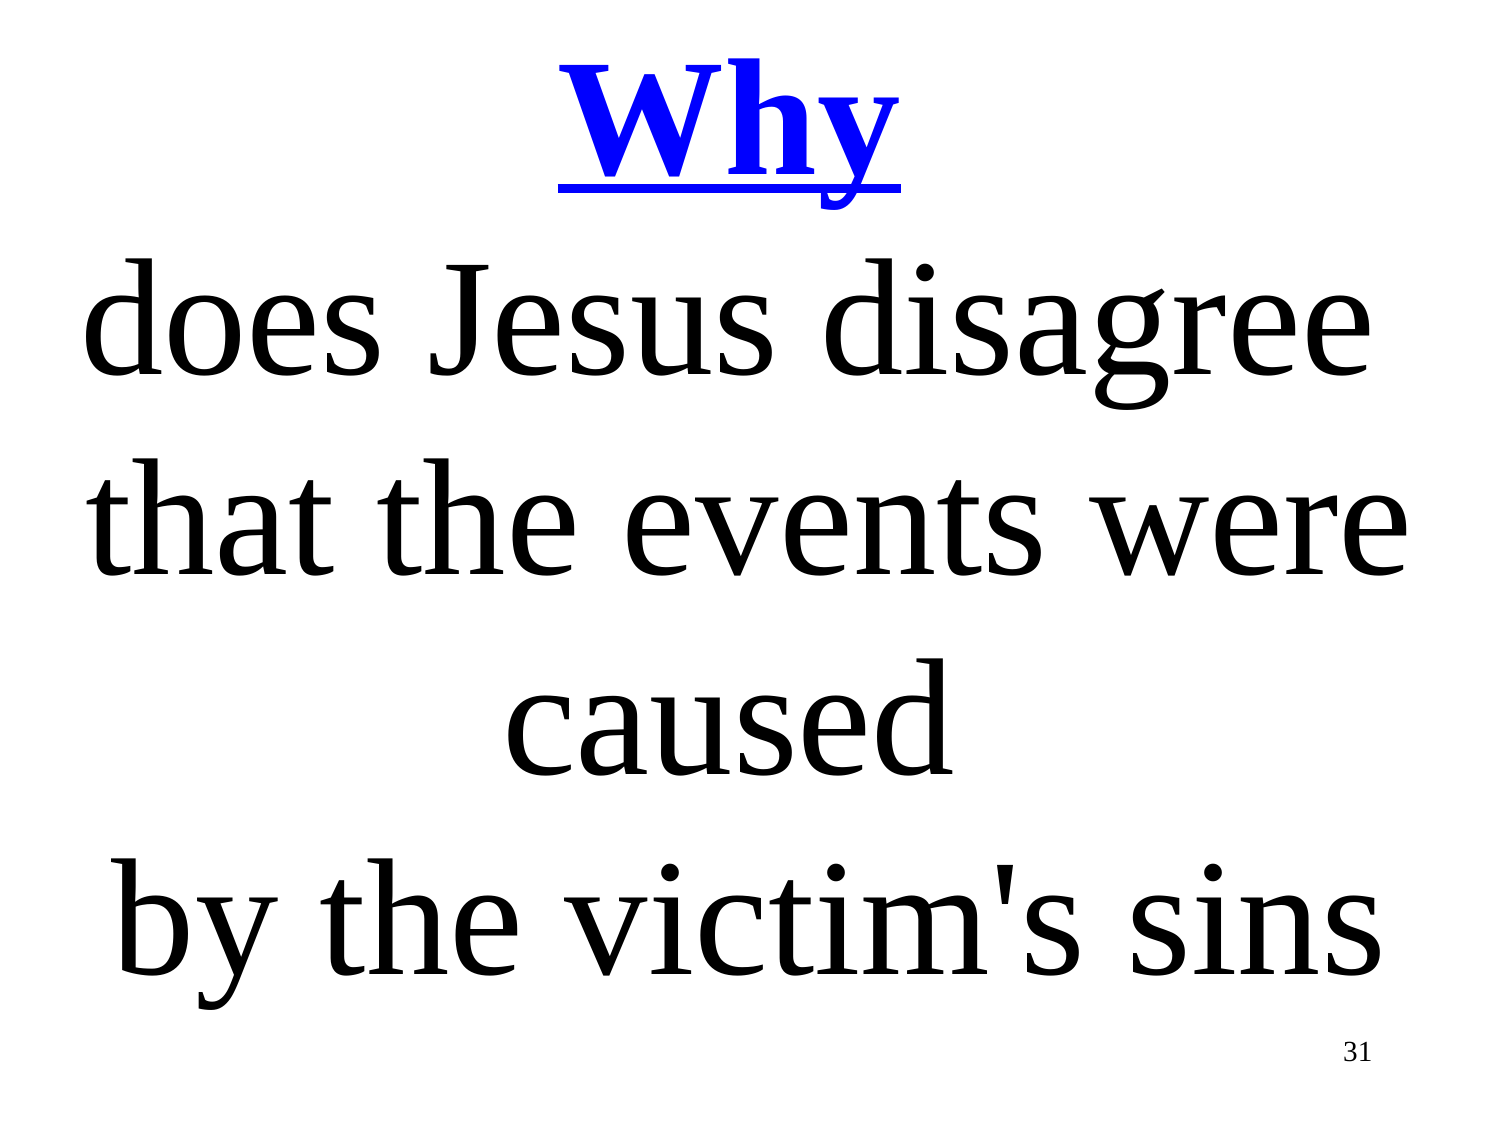

Why
does Jesus disagree
that the events were caused
by the victim's sins